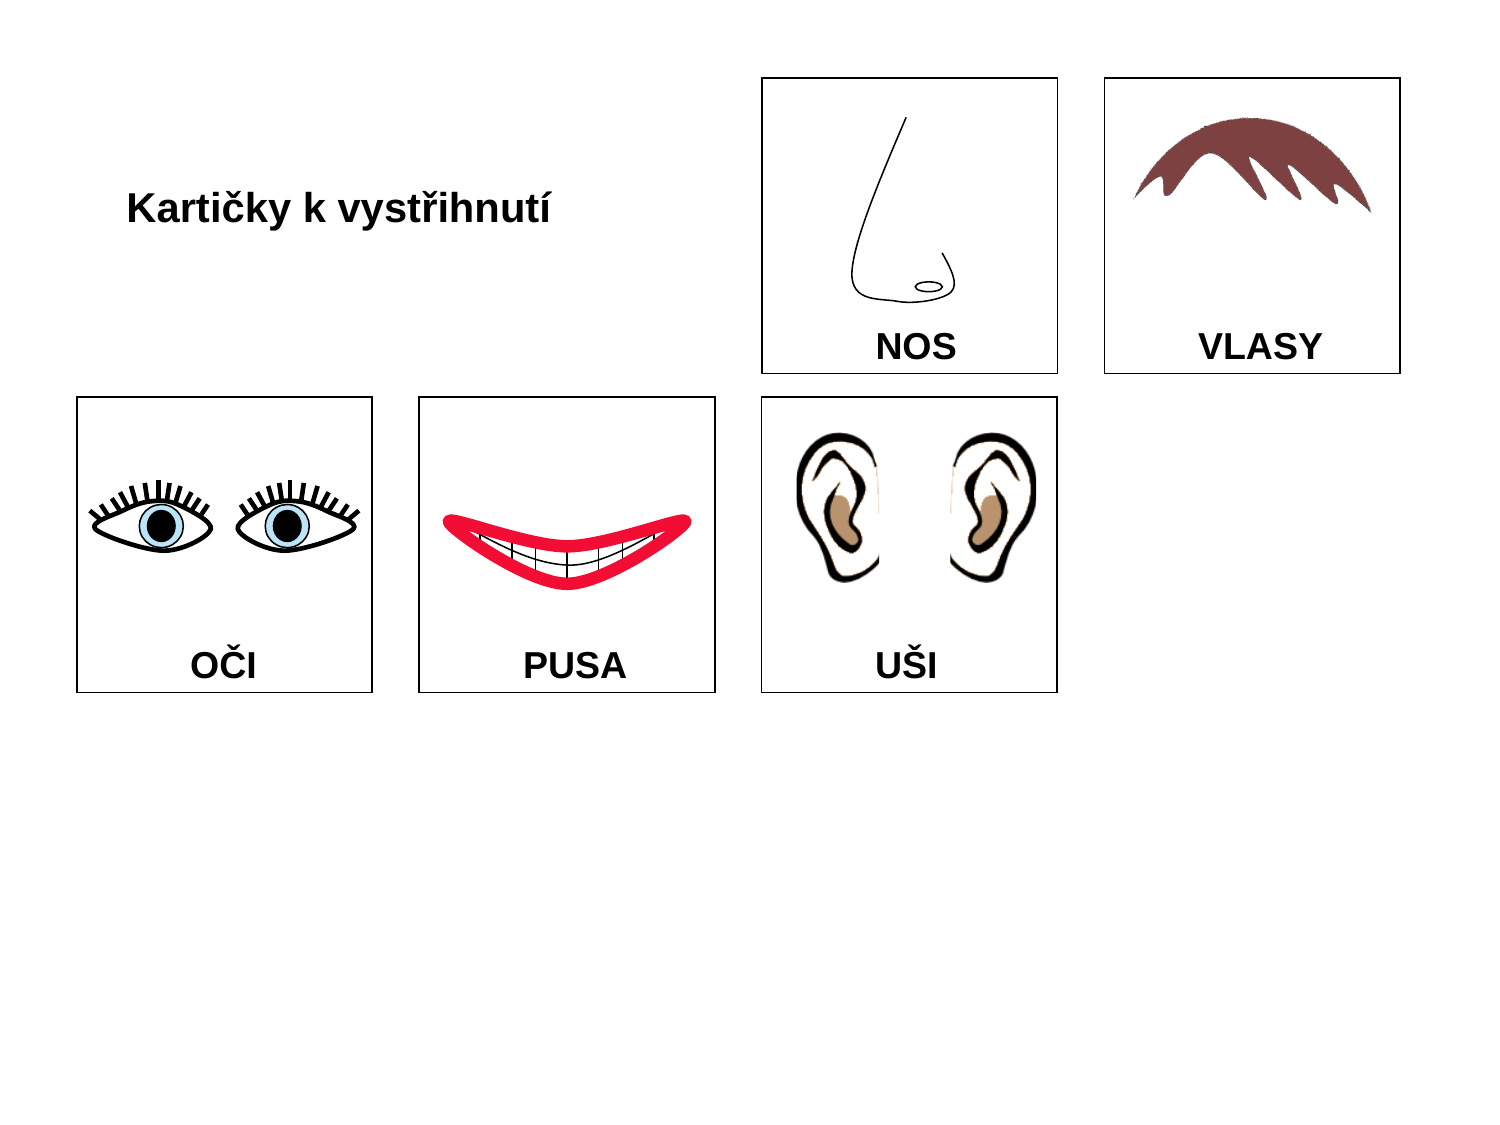

NOS
VLASY
Kartičky k vystřihnutí
OČI
PUSA
UŠI